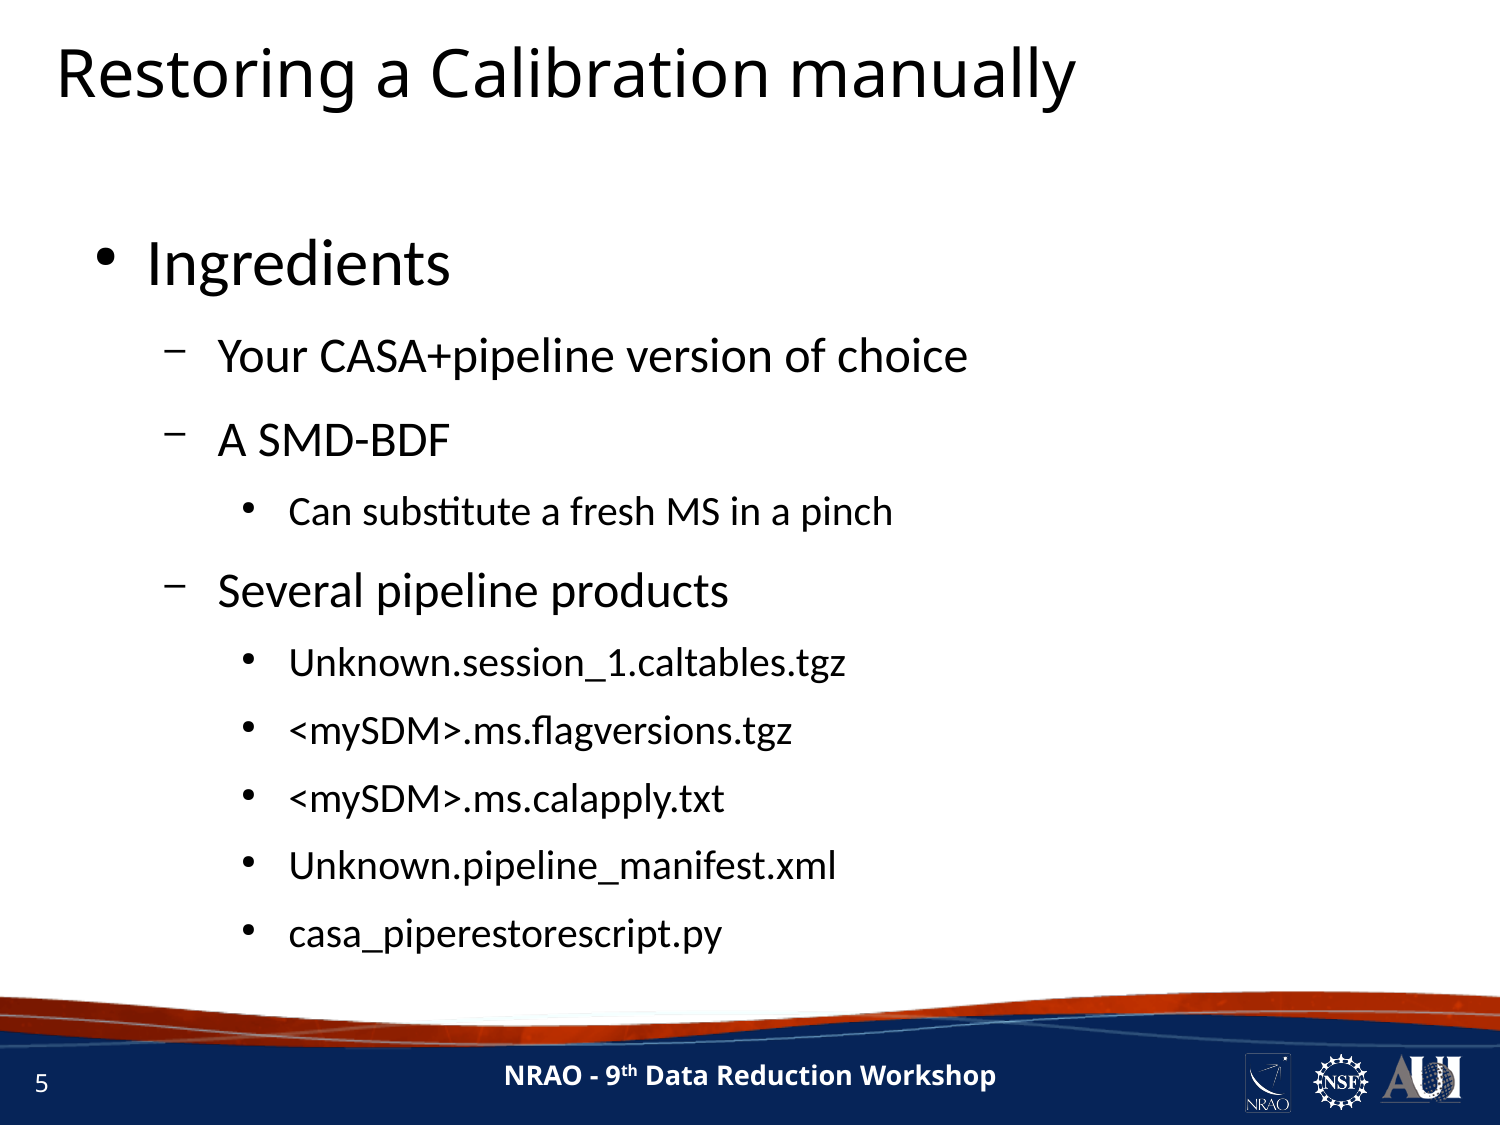

# Restoring a Calibration manually
Ingredients
Your CASA+pipeline version of choice
A SMD-BDF
Can substitute a fresh MS in a pinch
Several pipeline products
Unknown.session_1.caltables.tgz
<mySDM>.ms.flagversions.tgz
<mySDM>.ms.calapply.txt
Unknown.pipeline_manifest.xml
casa_piperestorescript.py